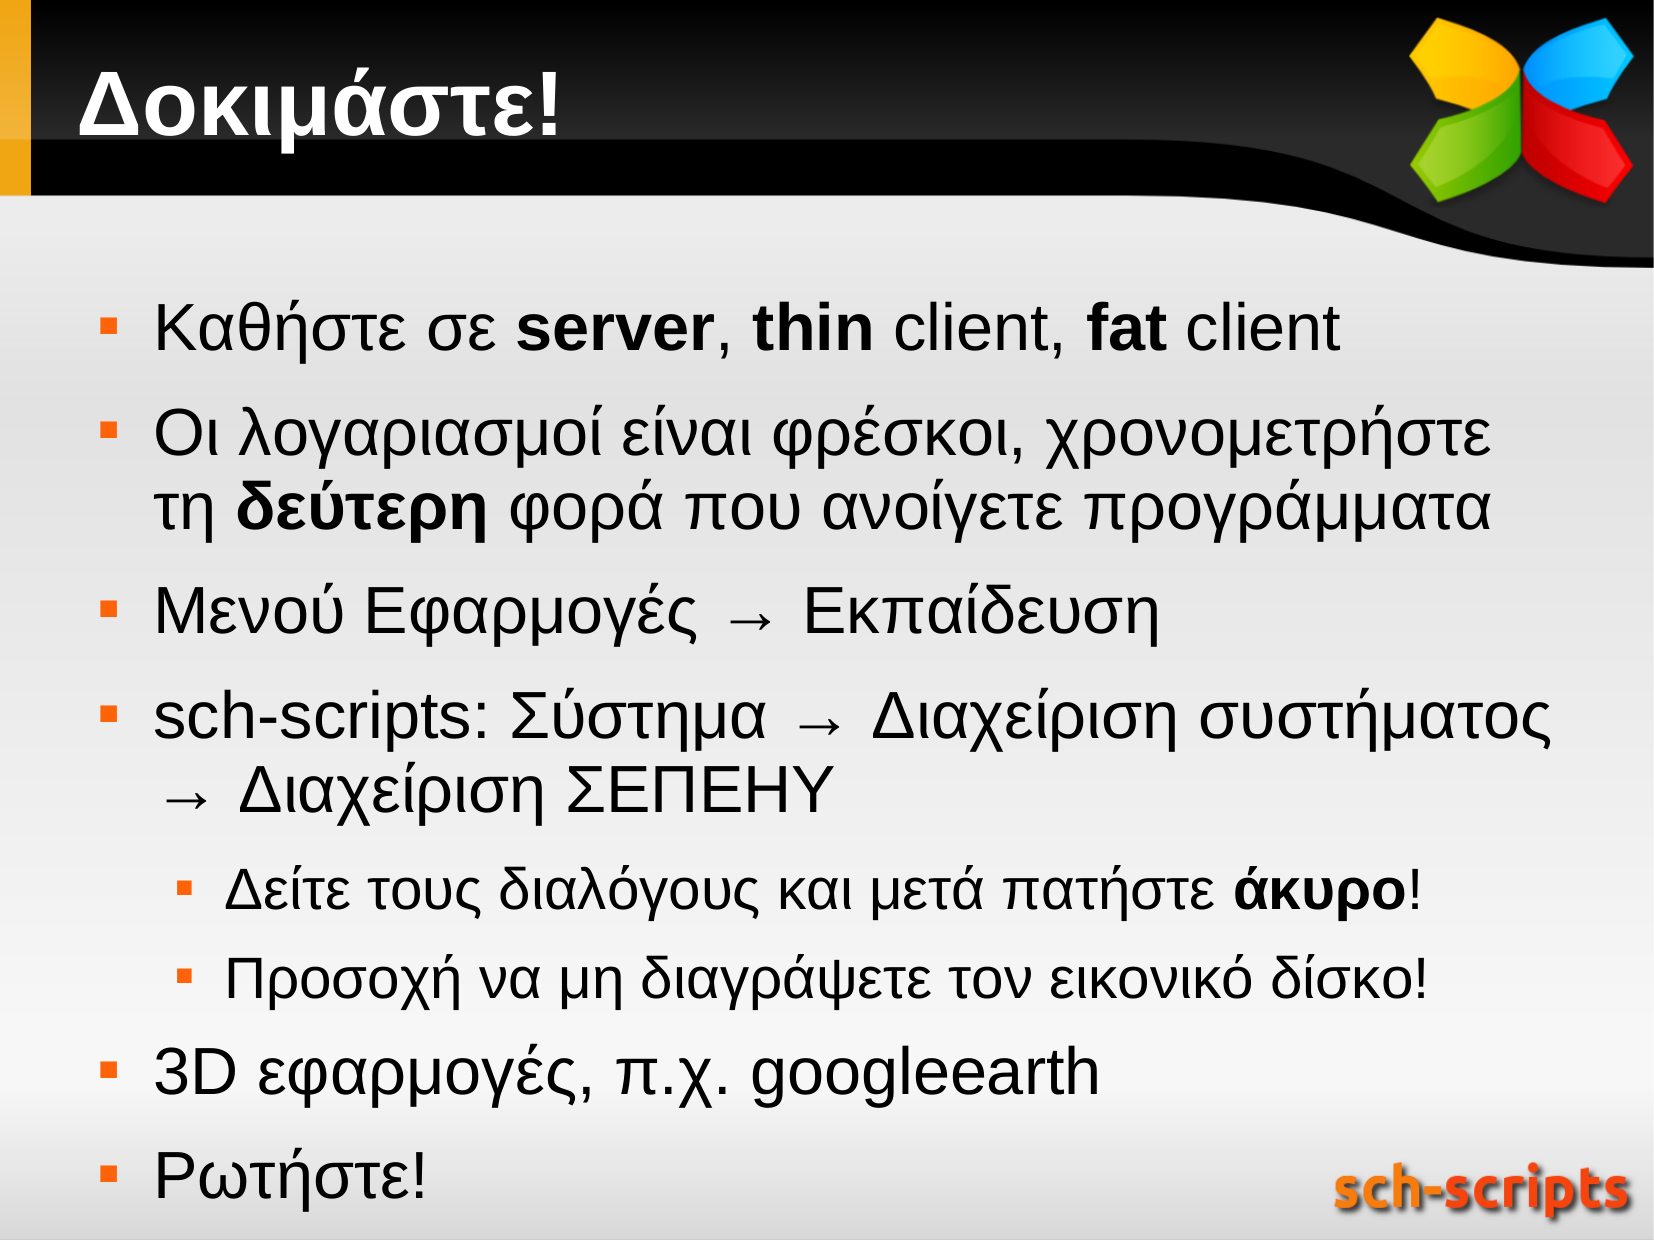

# Δοκιμάστε!
Καθήστε σε server, thin client, fat client
Οι λογαριασμοί είναι φρέσκοι, χρονομετρήστε τη δεύτερη φορά που ανοίγετε προγράμματα
Μενού Εφαρμογές → Εκπαίδευση
sch-scripts: Σύστημα → Διαχείριση συστήματος → Διαχείριση ΣΕΠΕΗΥ
Δείτε τους διαλόγους και μετά πατήστε άκυρο!
Προσοχή να μη διαγράψετε τον εικονικό δίσκο!
3D εφαρμογές, π.χ. googleearth
Ρωτήστε!